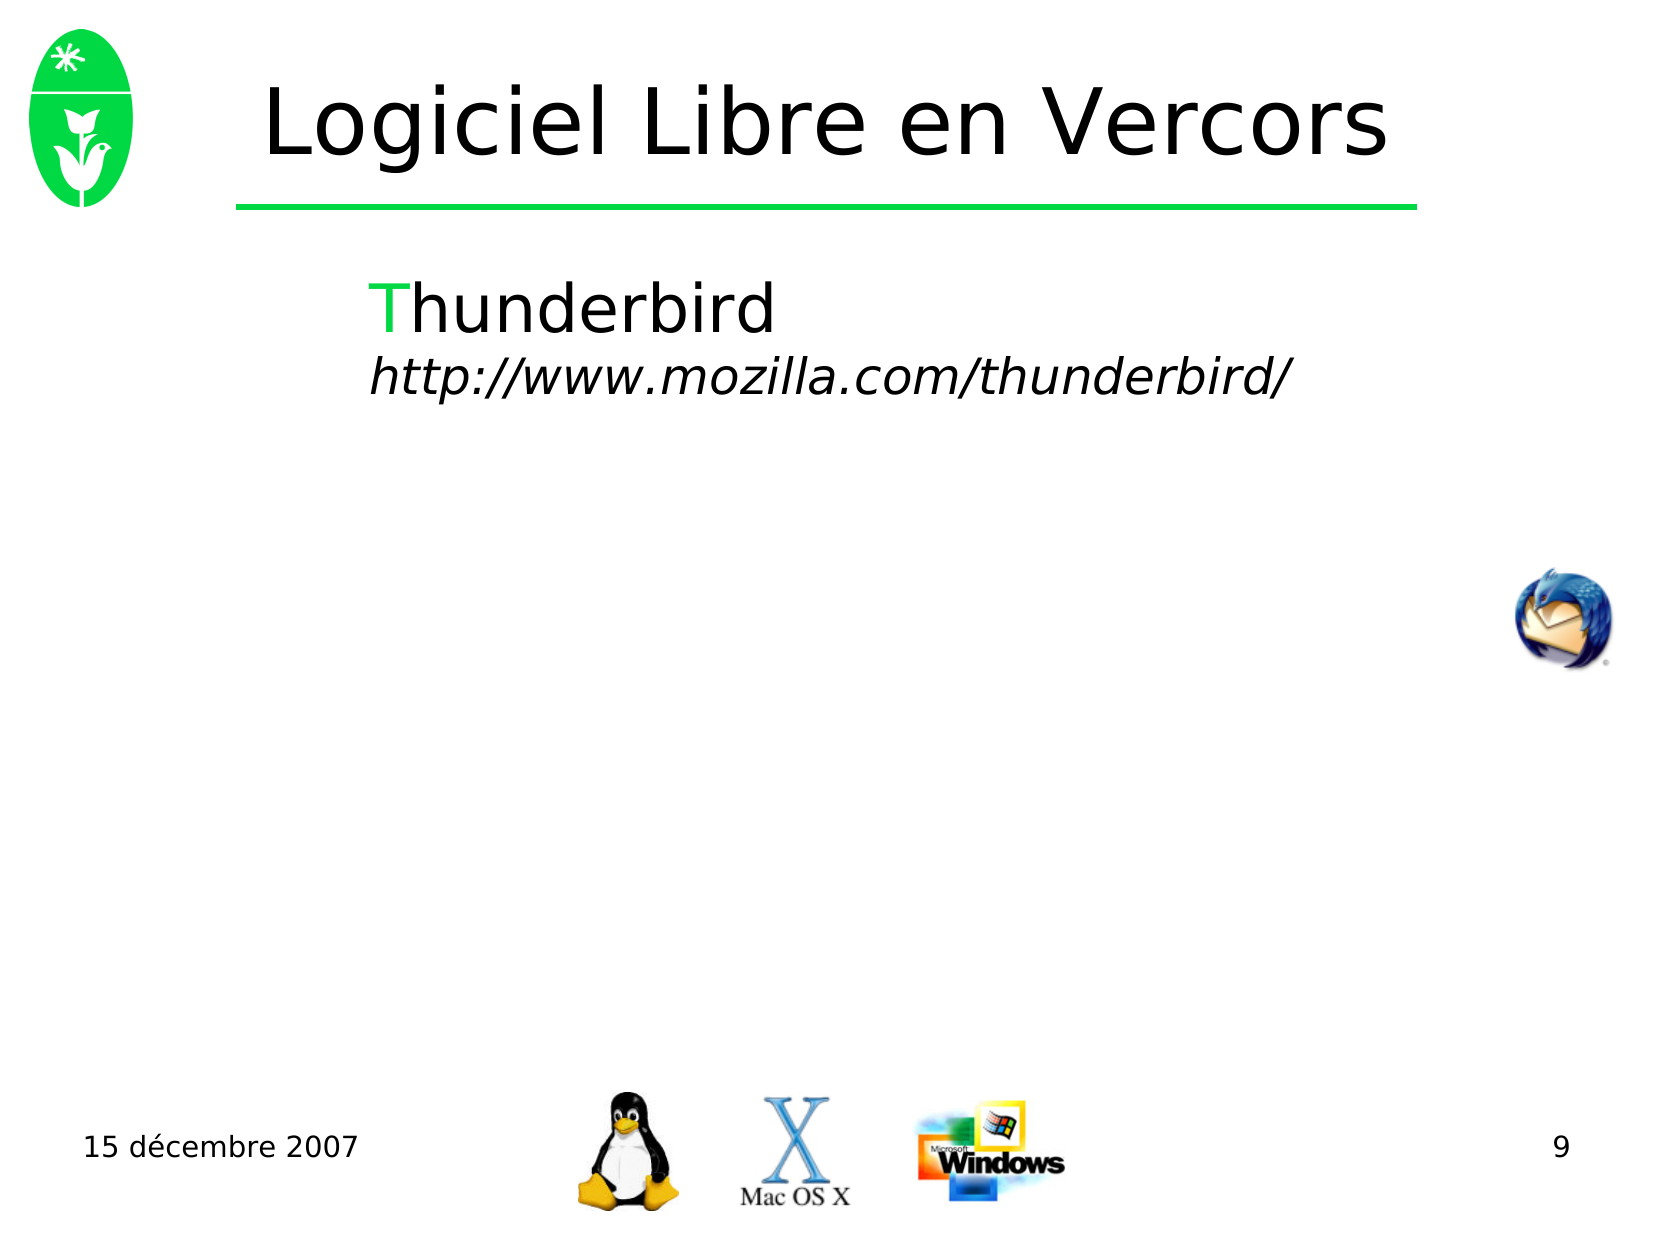

# Logiciel Libre en Vercors
Thunderbird
http://www.mozilla.com/thunderbird/
15 décembre 2007
9